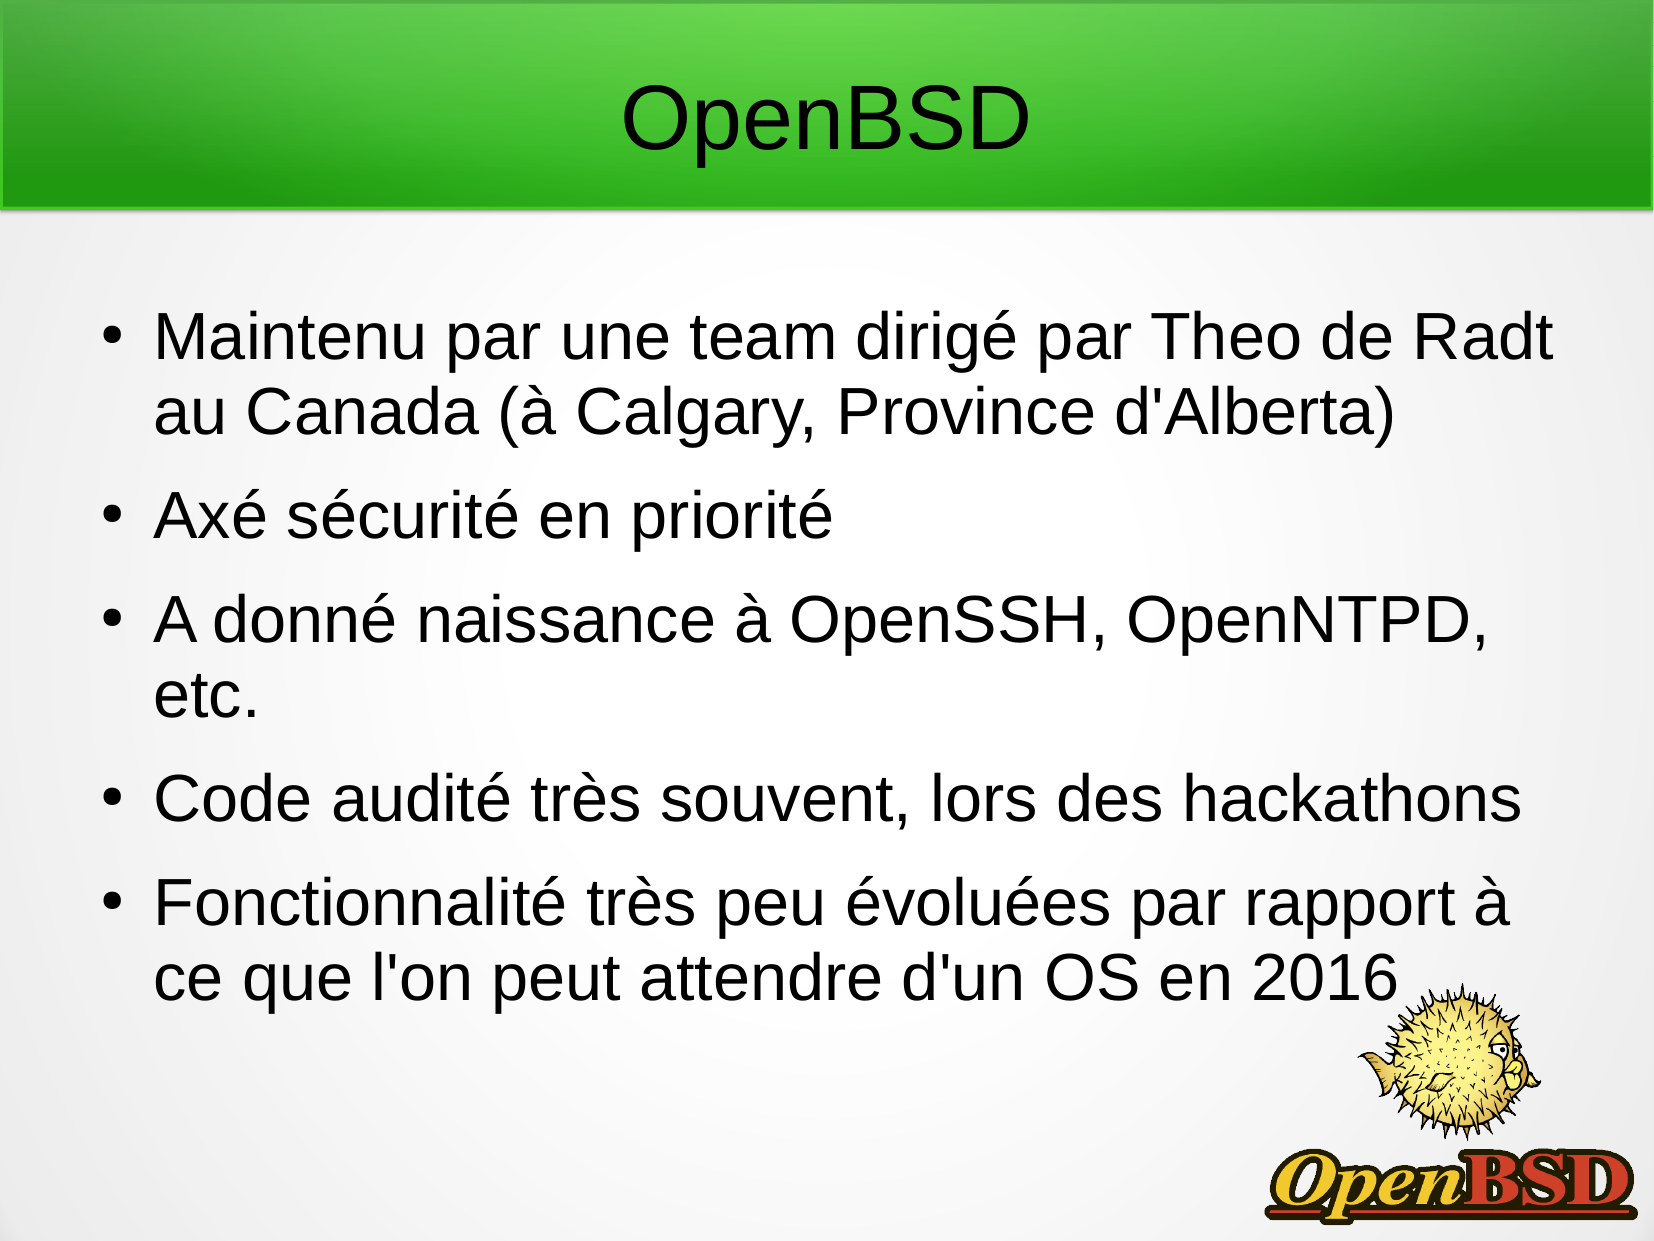

# OpenBSD
Maintenu par une team dirigé par Theo de Radt au Canada (à Calgary, Province d'Alberta)
Axé sécurité en priorité
A donné naissance à OpenSSH, OpenNTPD, etc.
Code audité très souvent, lors des hackathons
Fonctionnalité très peu évoluées par rapport à ce que l'on peut attendre d'un OS en 2016